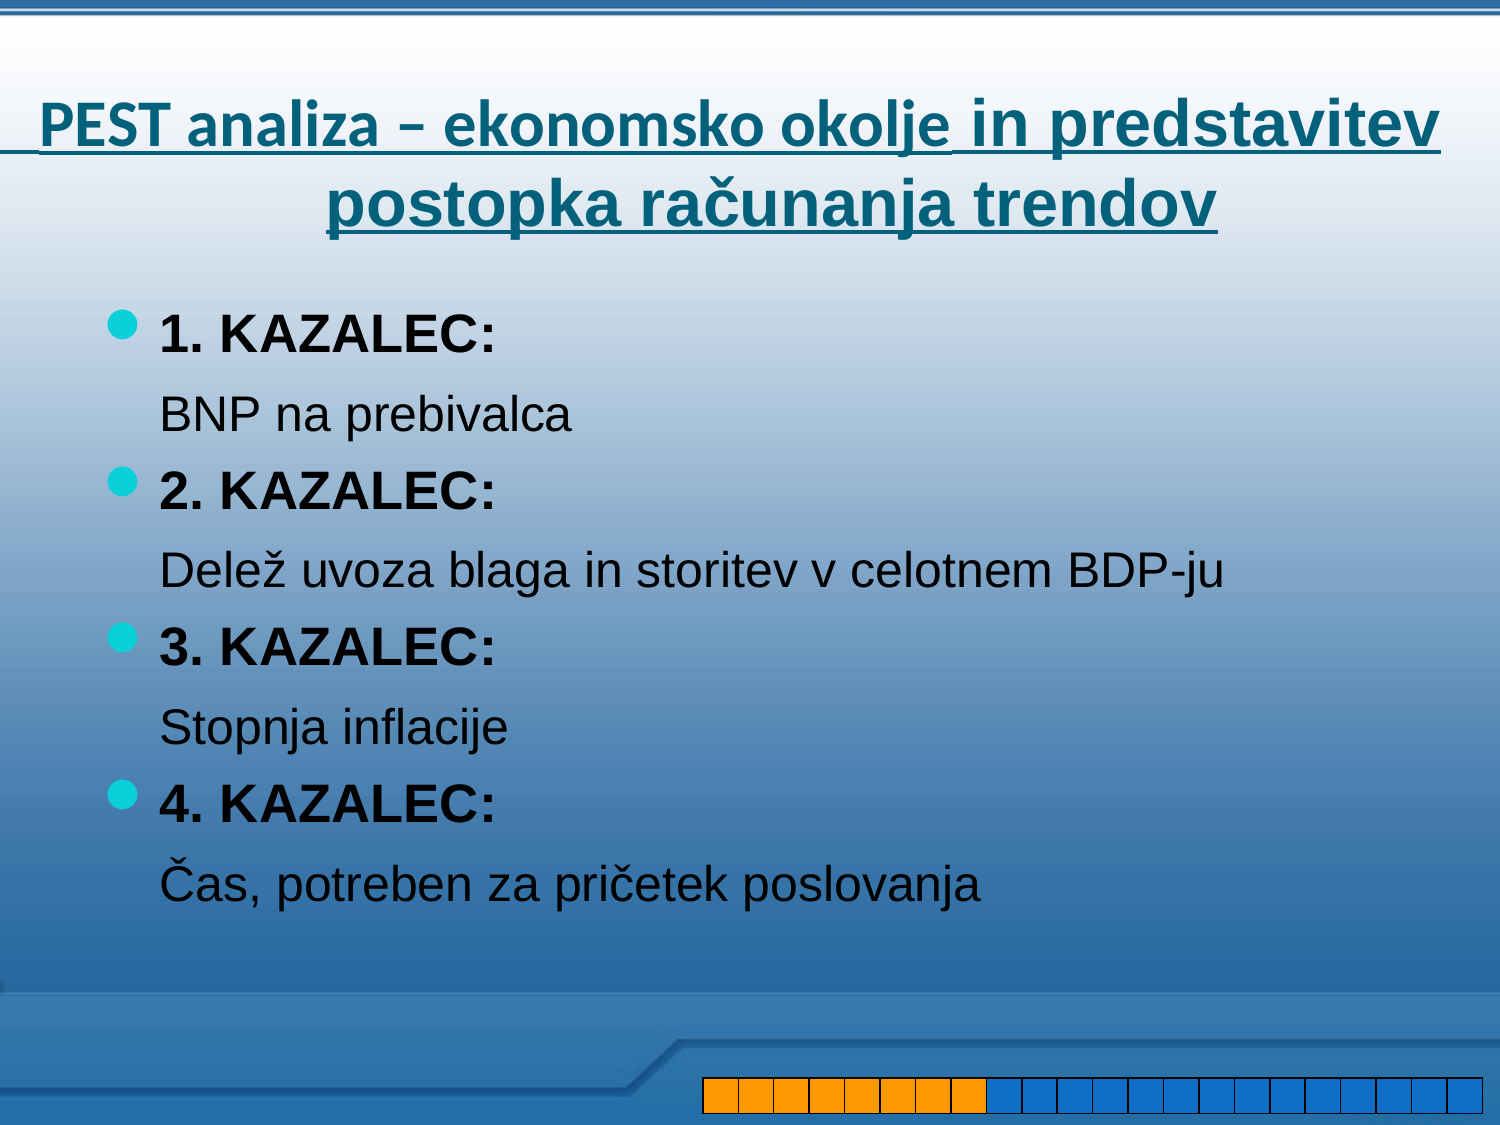

# 4. PEST analiza – ekonomsko okolje in predstavitev postopka računanja trendov
1. KAZALEC:
	BNP na prebivalca
2. KAZALEC:
	Delež uvoza blaga in storitev v celotnem BDP-ju
3. KAZALEC:
	Stopnja inflacije
4. KAZALEC:
	Čas, potreben za pričetek poslovanja